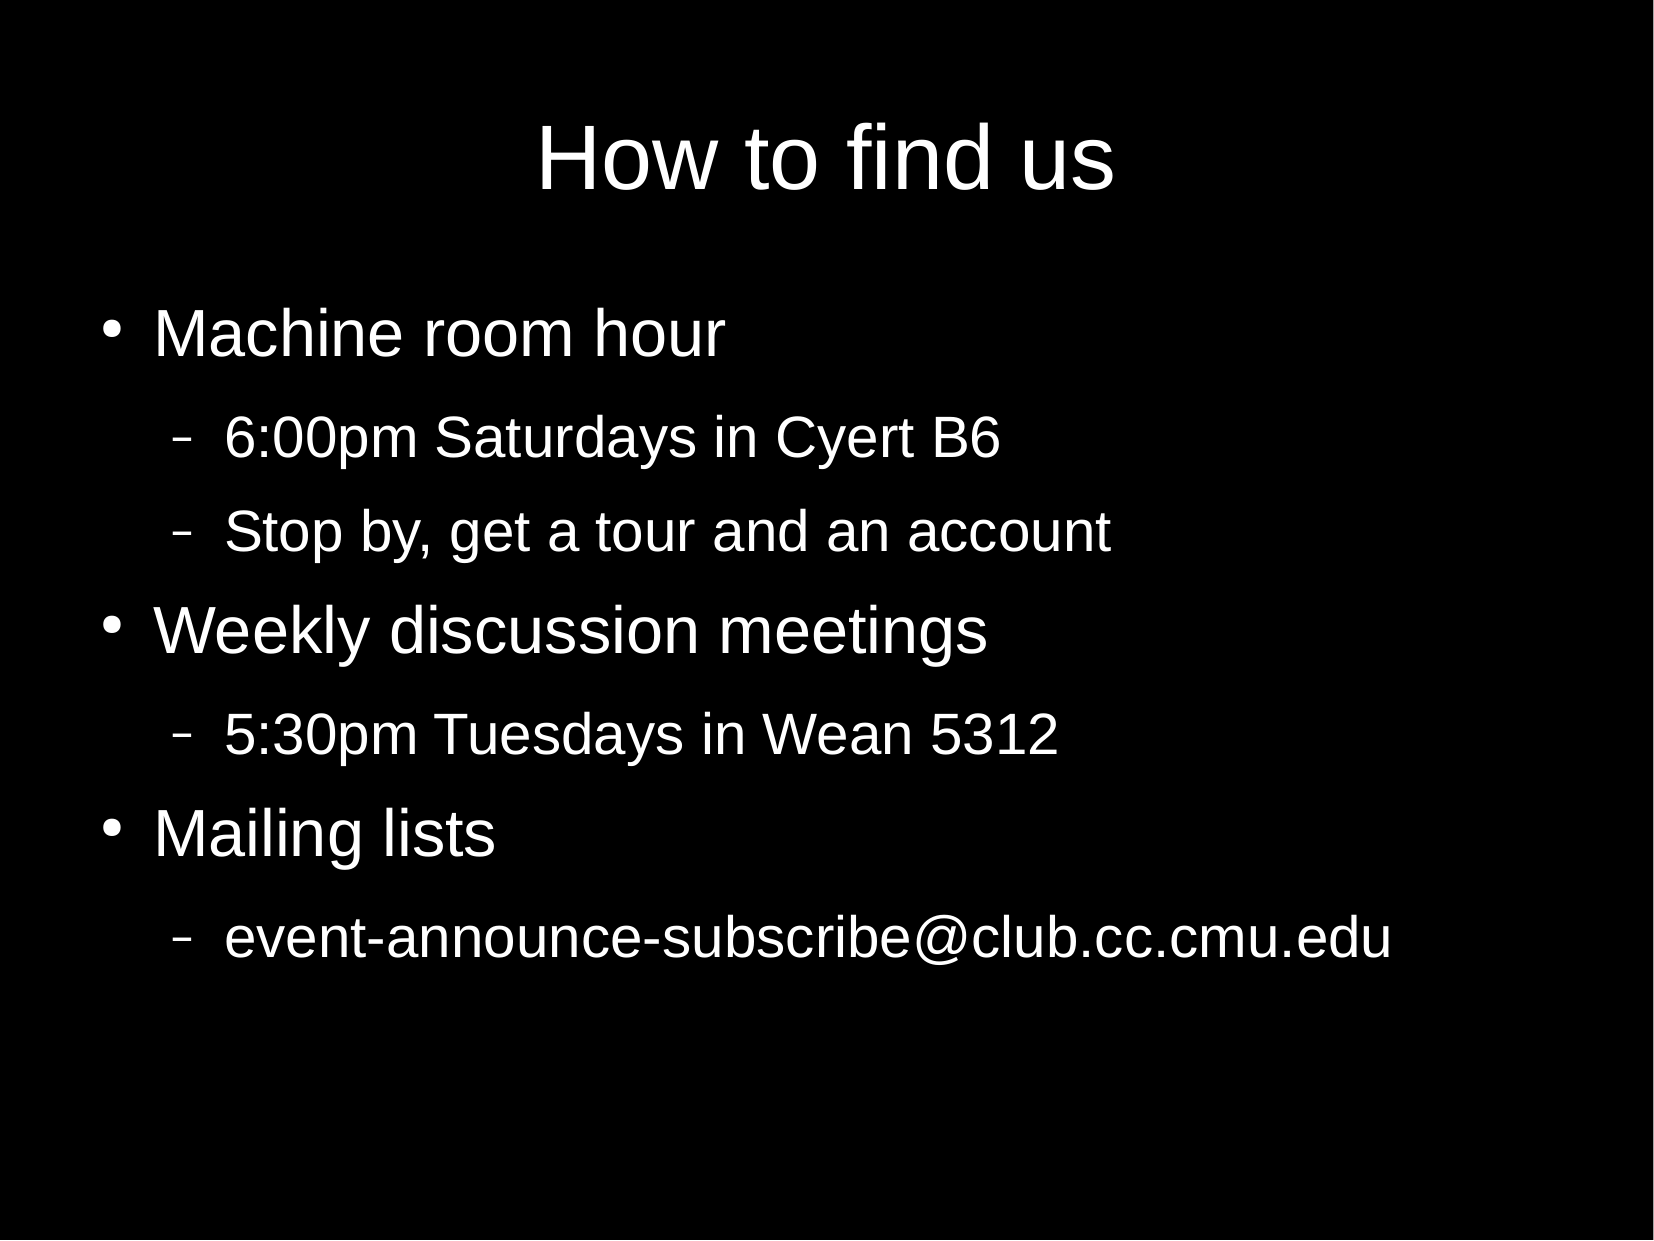

# How to find us
Machine room hour
6:00pm Saturdays in Cyert B6
Stop by, get a tour and an account
Weekly discussion meetings
5:30pm Tuesdays in Wean 5312
Mailing lists
event-announce-subscribe@club.cc.cmu.edu